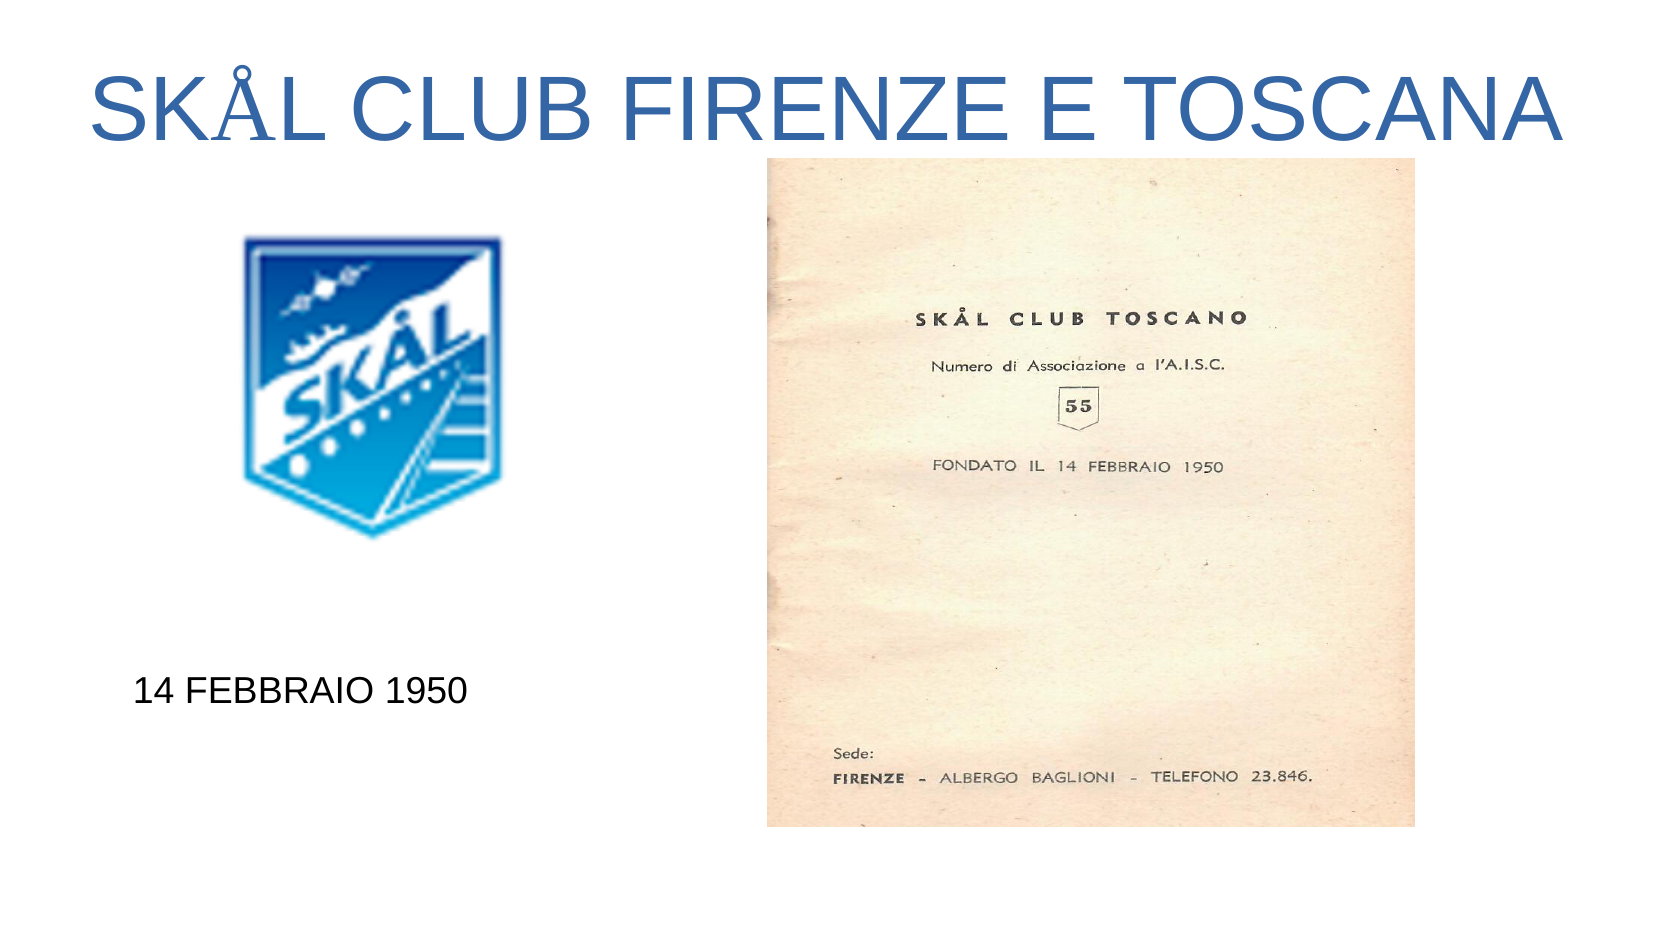

# SKÅL CLUB FIRENZE E TOSCANA
14 FEBBRAIO 1950